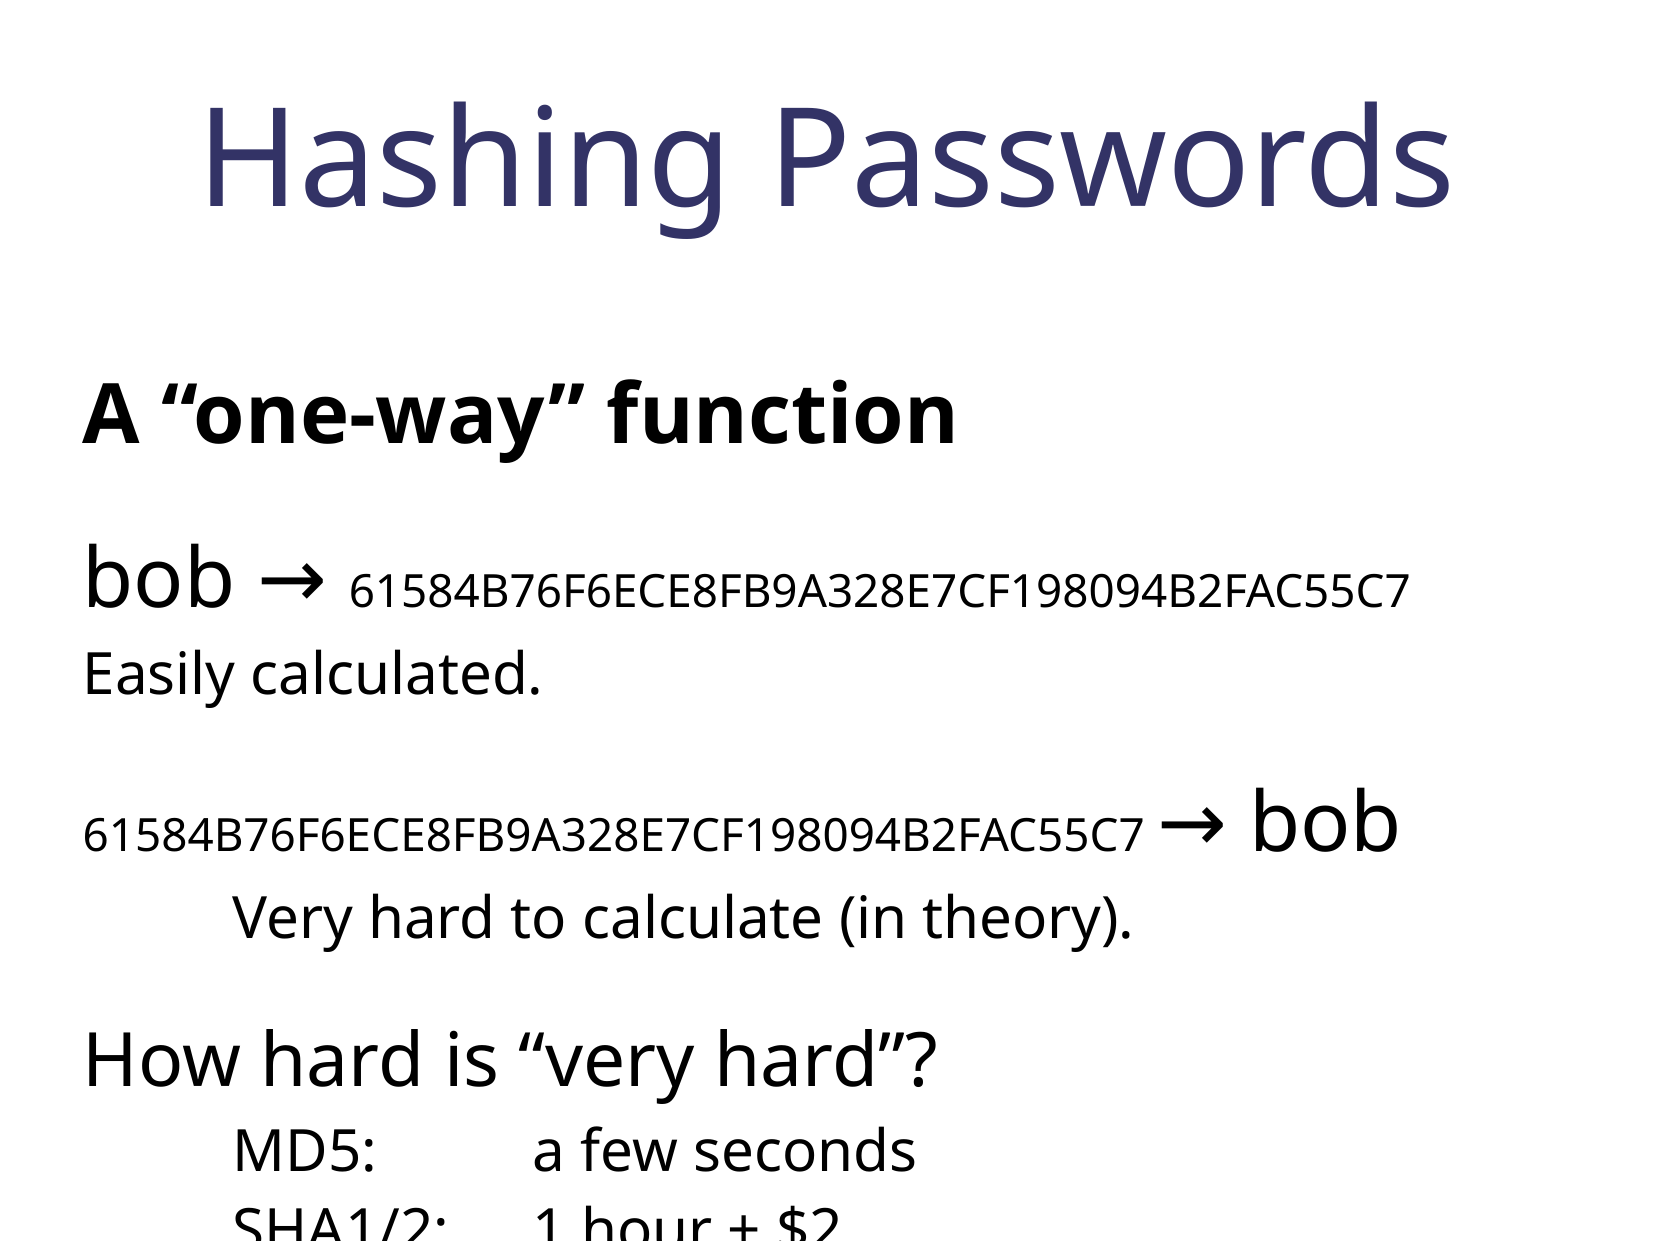

# Hashing Passwords
A “one-way” function
bob → 61584B76F6ECE8FB9A328E7CF198094B2FAC55C7			Easily calculated.
61584B76F6ECE8FB9A328E7CF198094B2FAC55C7 → bob
		Very hard to calculate (in theory).
How hard is “very hard”?
		MD5: 		a few seconds
		SHA1/2: 	1 hour + $2
		SHA3: 		hopefully centuries